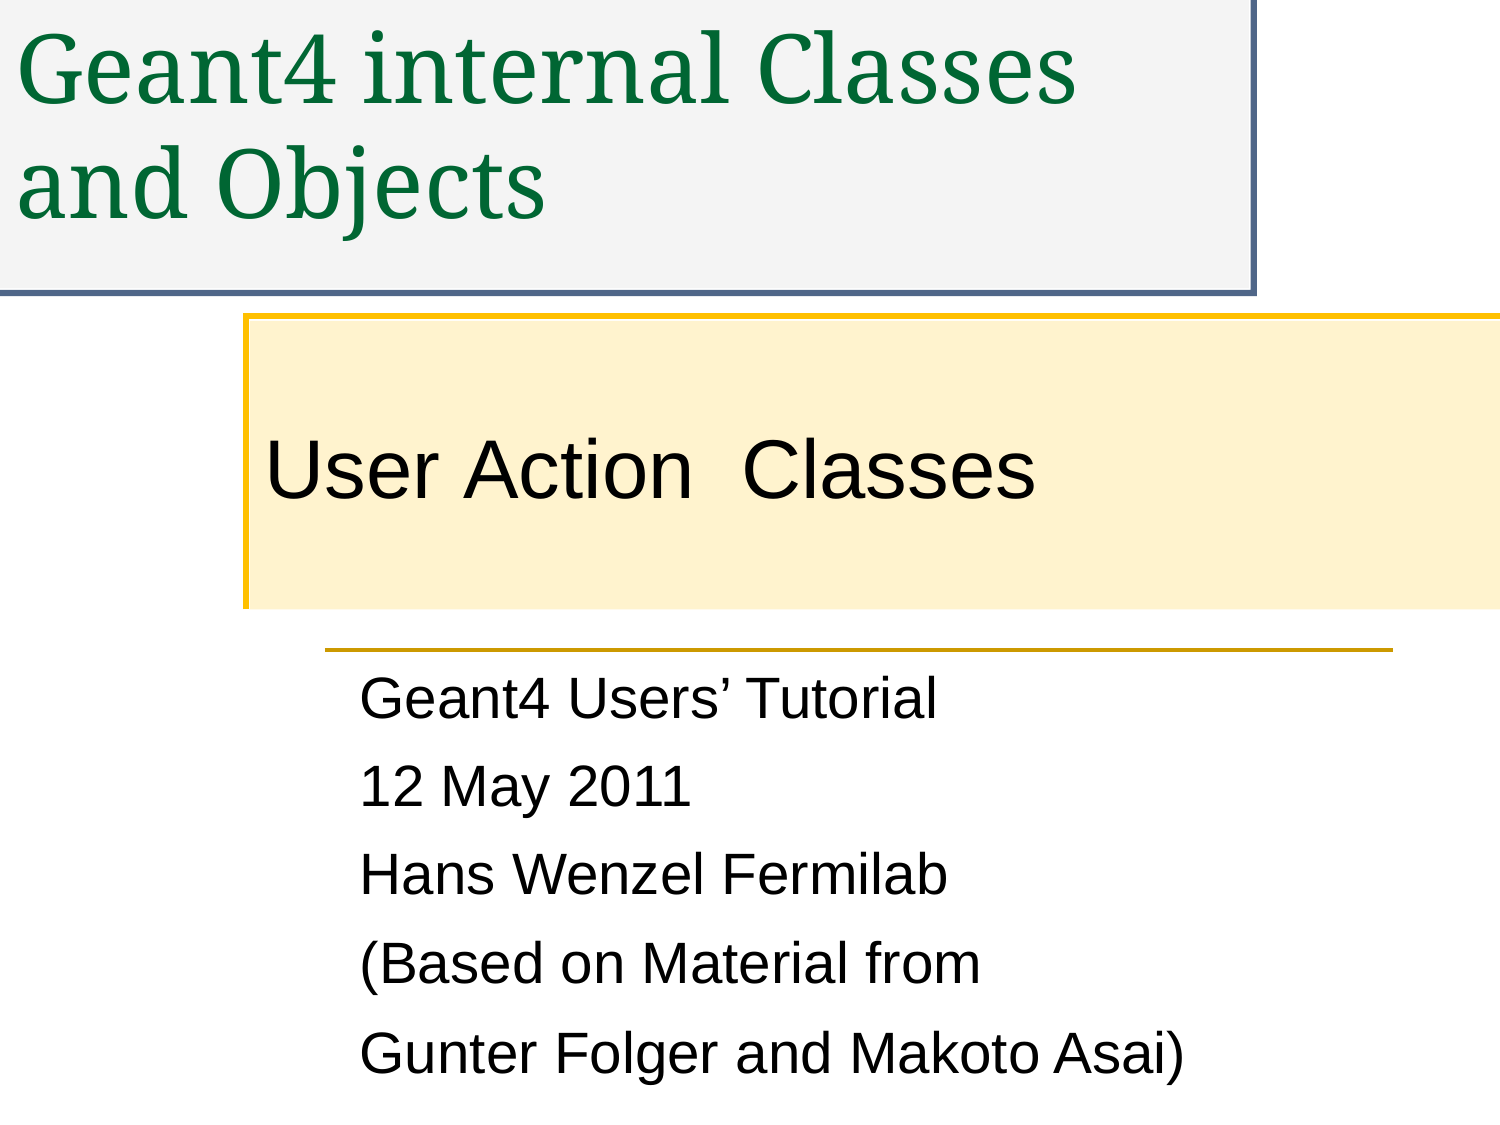

# Geant4 internal Classes and Objects
User Action Classes
Geant4 Users’ Tutorial
12 May 2011
Hans Wenzel Fermilab
(Based on Material from
Gunter Folger and Makoto Asai)